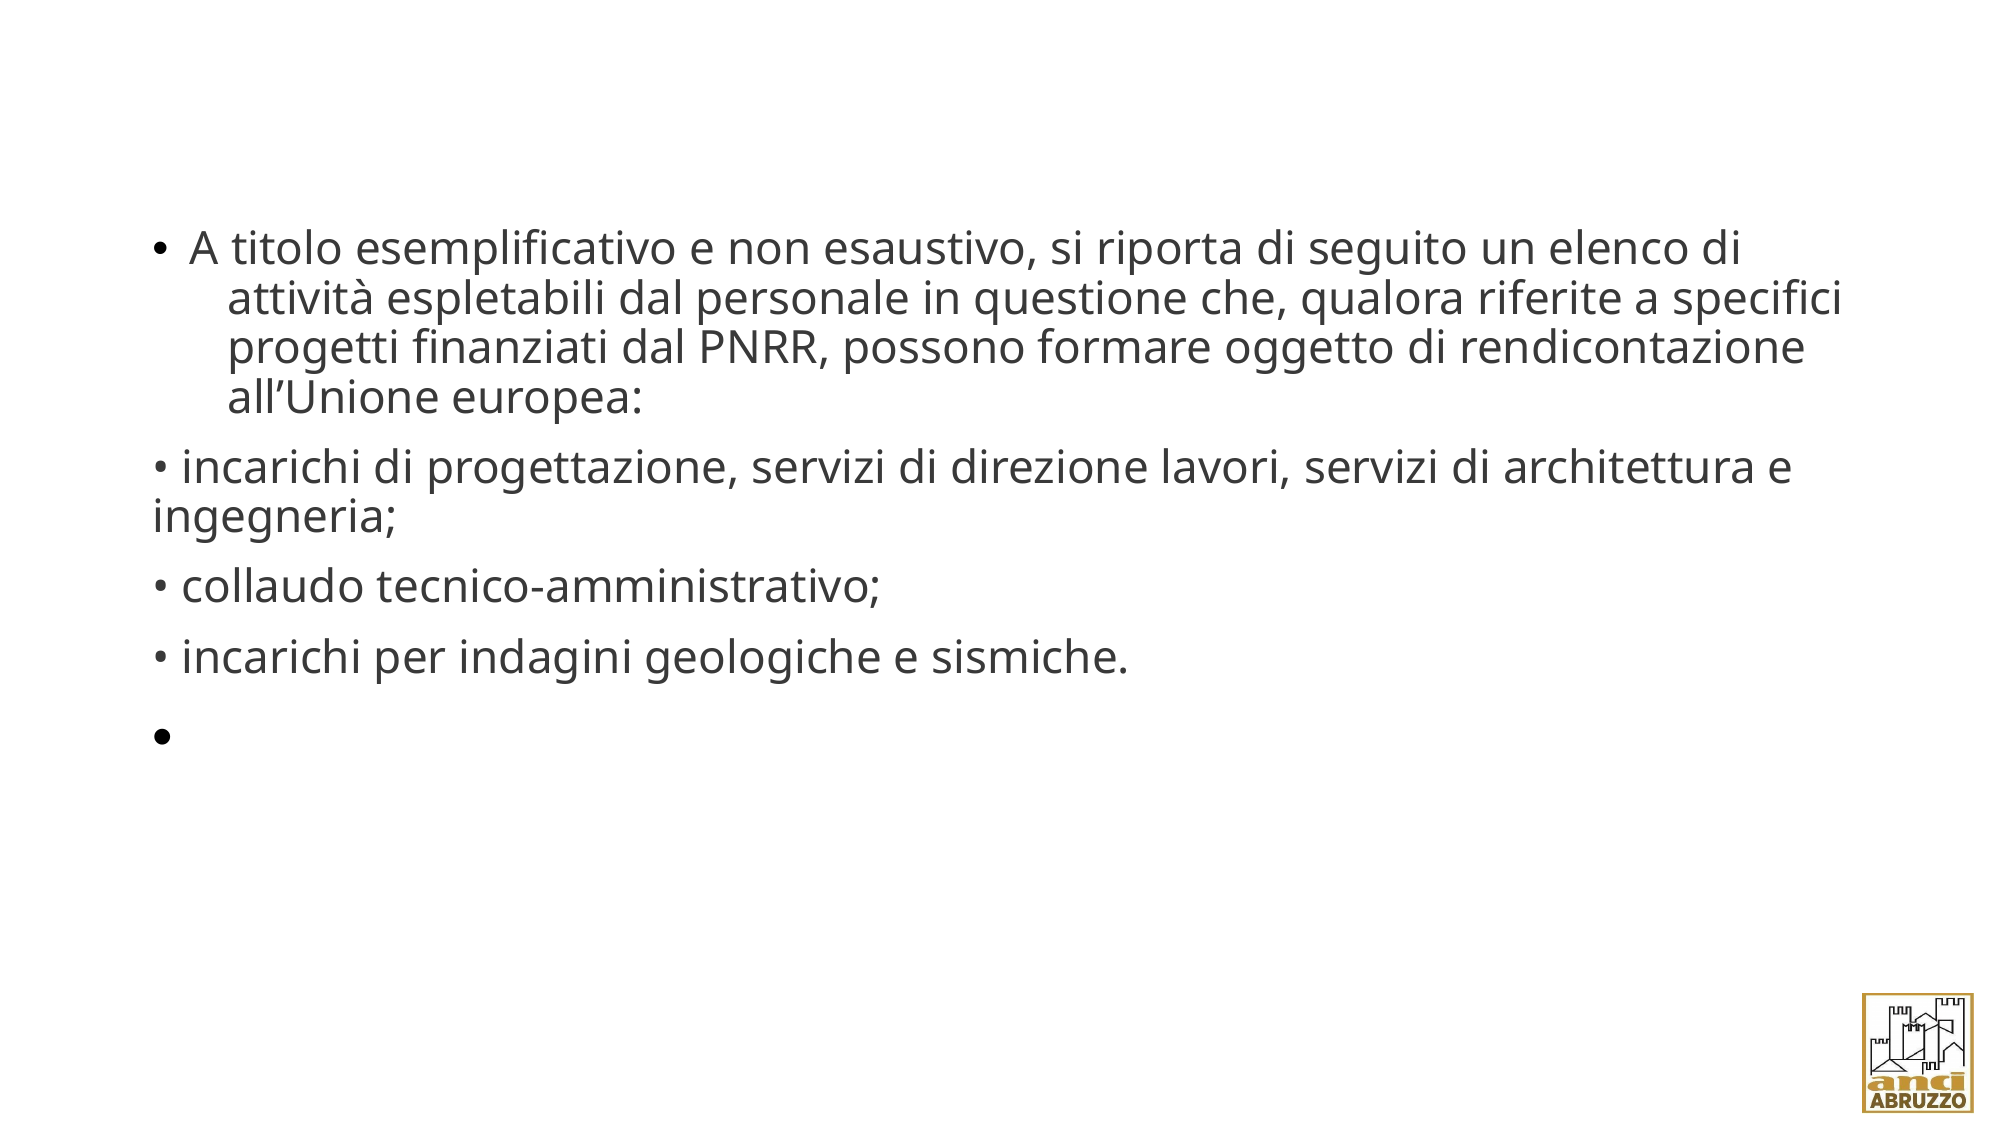

# A titolo esemplificativo e non esaustivo, si riporta di seguito un elenco di attività espletabili dal personale in questione che, qualora riferite a specifici progetti finanziati dal PNRR, possono formare oggetto di rendicontazione all’Unione europea:
• incarichi di progettazione, servizi di direzione lavori, servizi di architettura e ingegneria;
• collaudo tecnico-amministrativo;
• incarichi per indagini geologiche e sismiche.